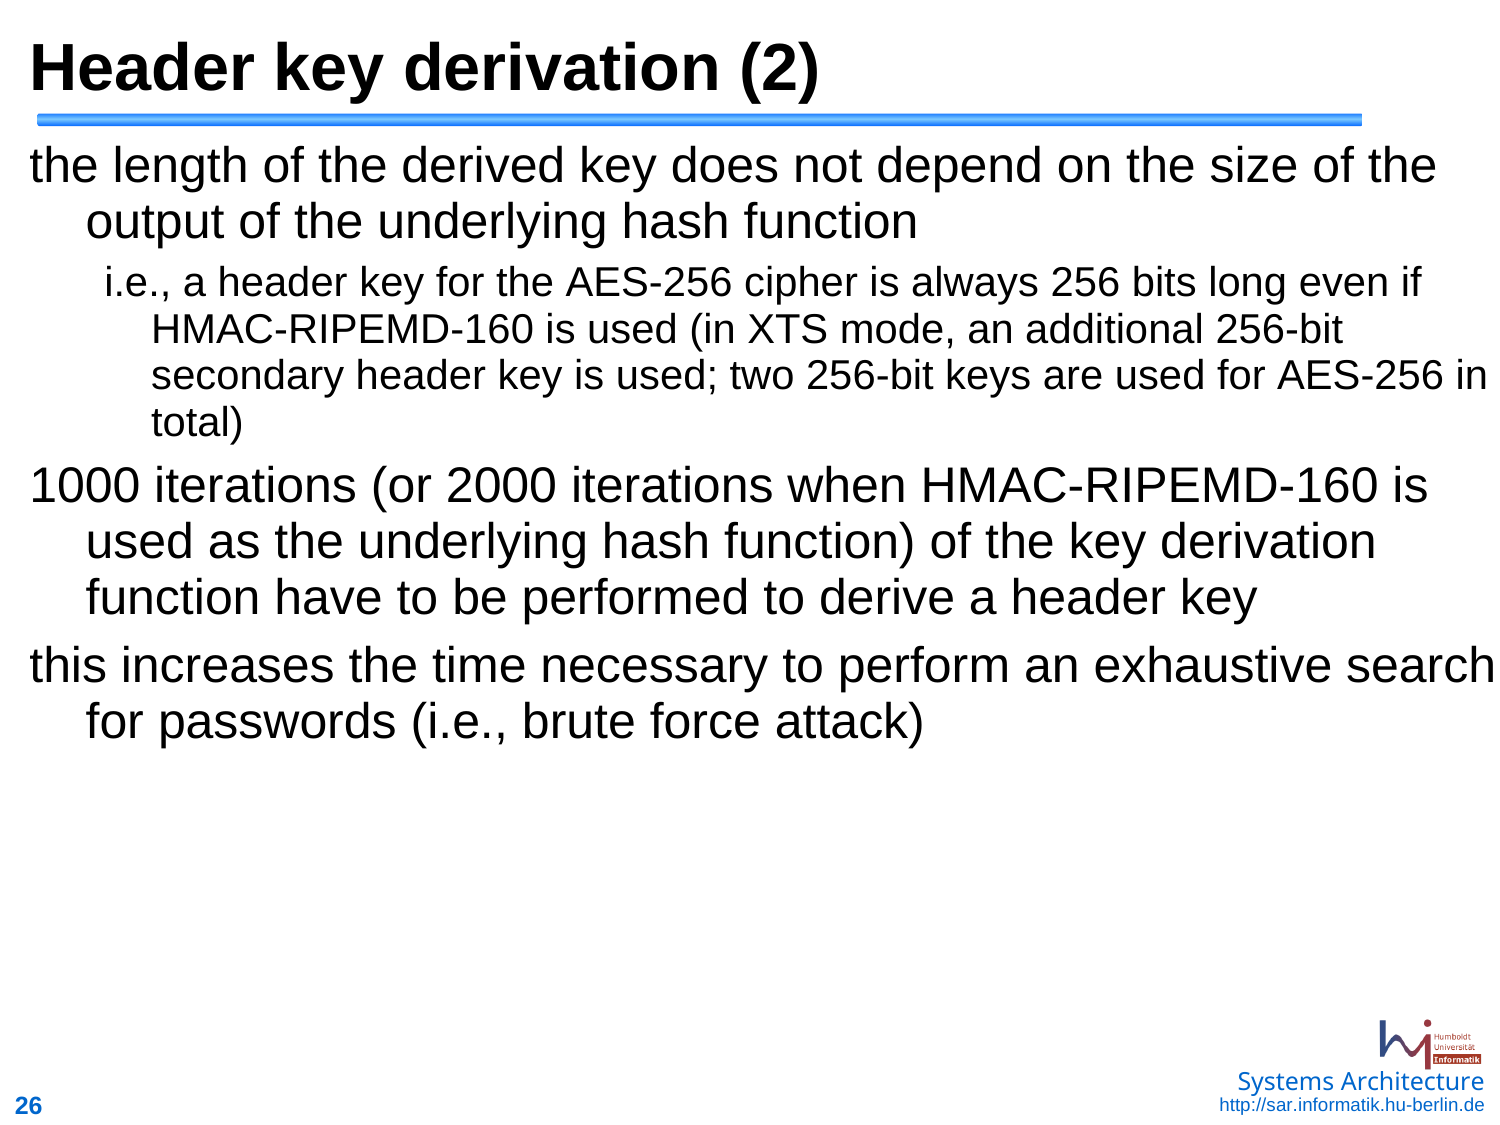

# Header key derivation (2)
the length of the derived key does not depend on the size of the output of the underlying hash function
i.e., a header key for the AES-256 cipher is always 256 bits long even if HMAC-RIPEMD-160 is used (in XTS mode, an additional 256-bit secondary header key is used; two 256-bit keys are used for AES-256 in total)
1000 iterations (or 2000 iterations when HMAC-RIPEMD-160 is used as the underlying hash function) of the key derivation function have to be performed to derive a header key
this increases the time necessary to perform an exhaustive search for passwords (i.e., brute force attack)